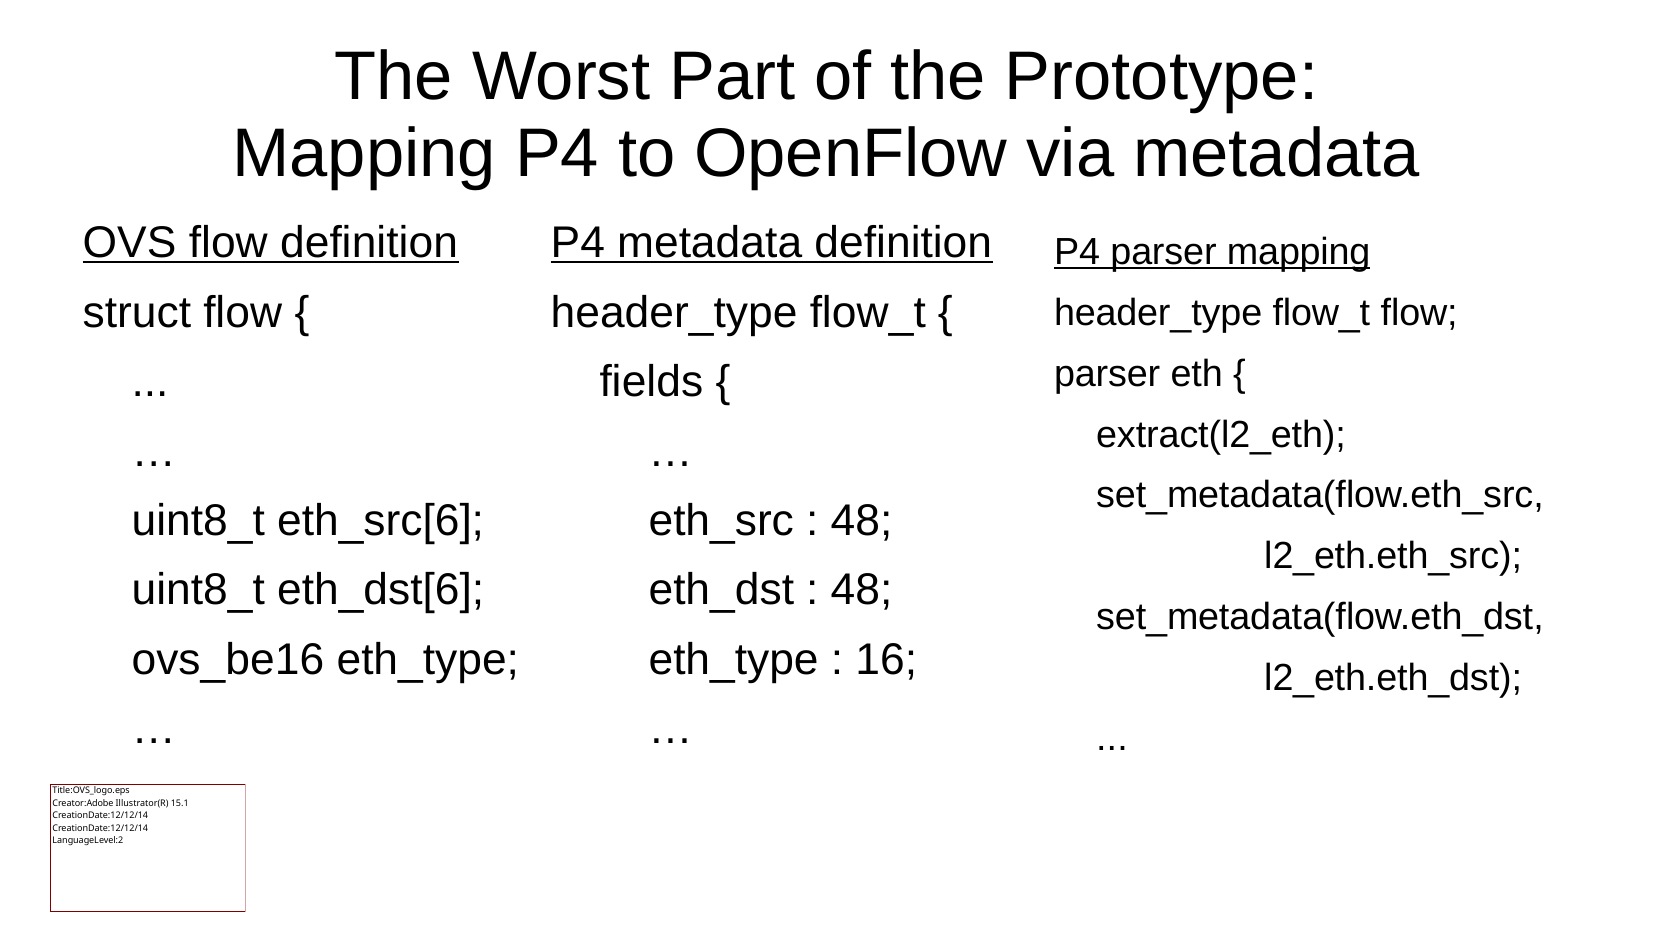

# The Worst Part of the Prototype: Mapping P4 to OpenFlow via metadata
OVS flow definition
struct flow {
 ...
 …
 uint8_t eth_src[6];
 uint8_t eth_dst[6];
 ovs_be16 eth_type;
 …
P4 metadata definition
header_type flow_t {
 fields {
 …
 eth_src : 48;
 eth_dst : 48;
 eth_type : 16;
 …
P4 parser mapping
header_type flow_t flow;
parser eth {
 extract(l2_eth);
 set_metadata(flow.eth_src,
 l2_eth.eth_src);
 set_metadata(flow.eth_dst,
 l2_eth.eth_dst);
 ...